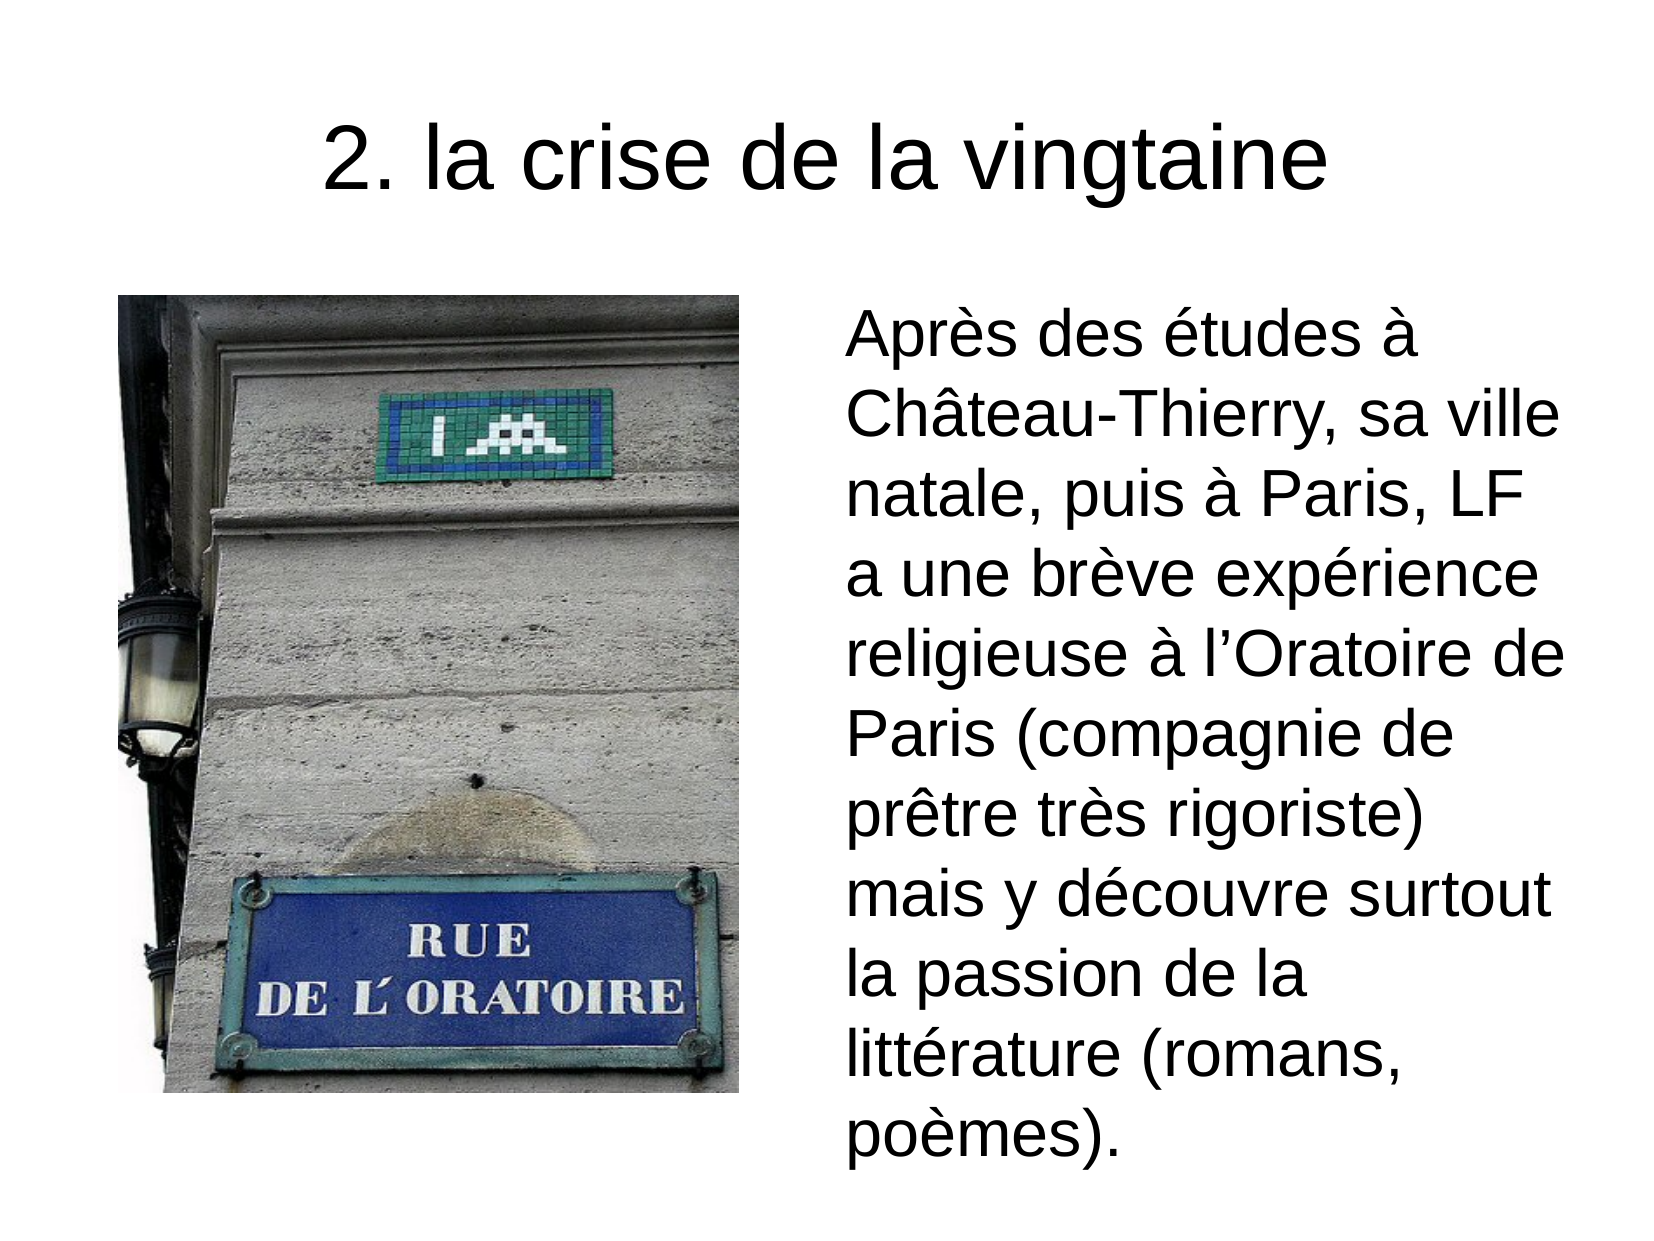

# 2. la crise de la vingtaine
Après des études à Château-Thierry, sa ville natale, puis à Paris, LF a une brève expérience religieuse à l’Oratoire de Paris (compagnie de prêtre très rigoriste) mais y découvre surtout la passion de la littérature (romans, poèmes).